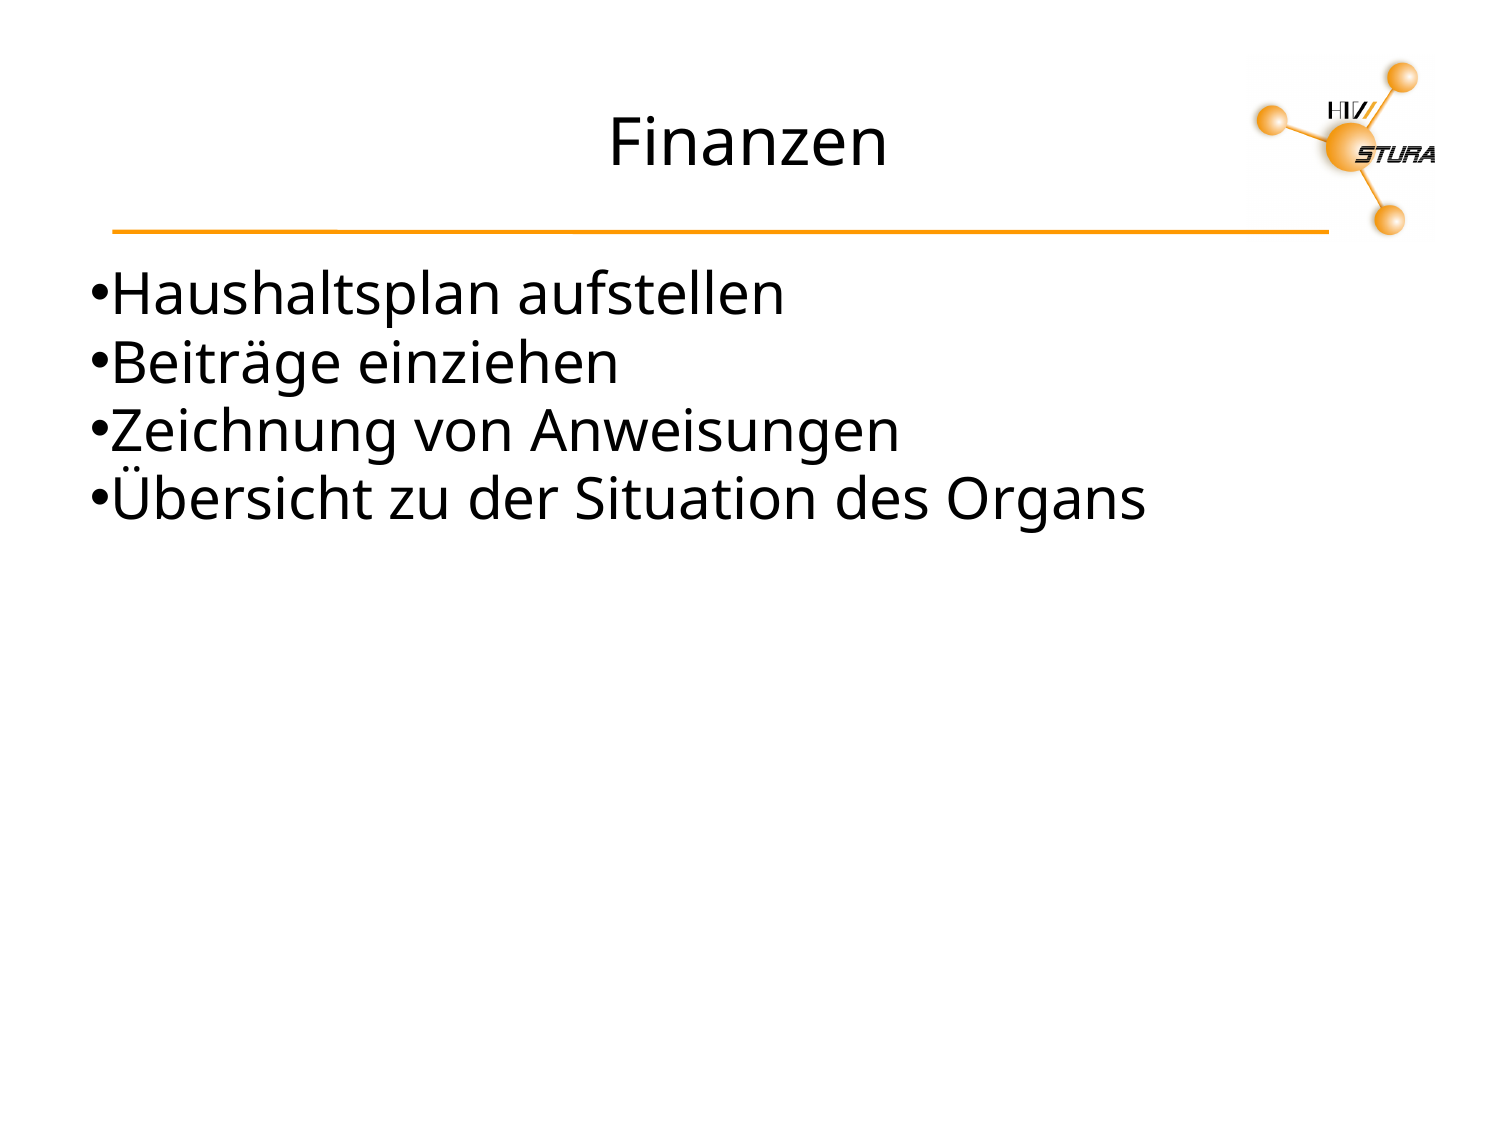

# Finanzen
Haushaltsplan aufstellen
Beiträge einziehen
Zeichnung von Anweisungen
Übersicht zu der Situation des Organs